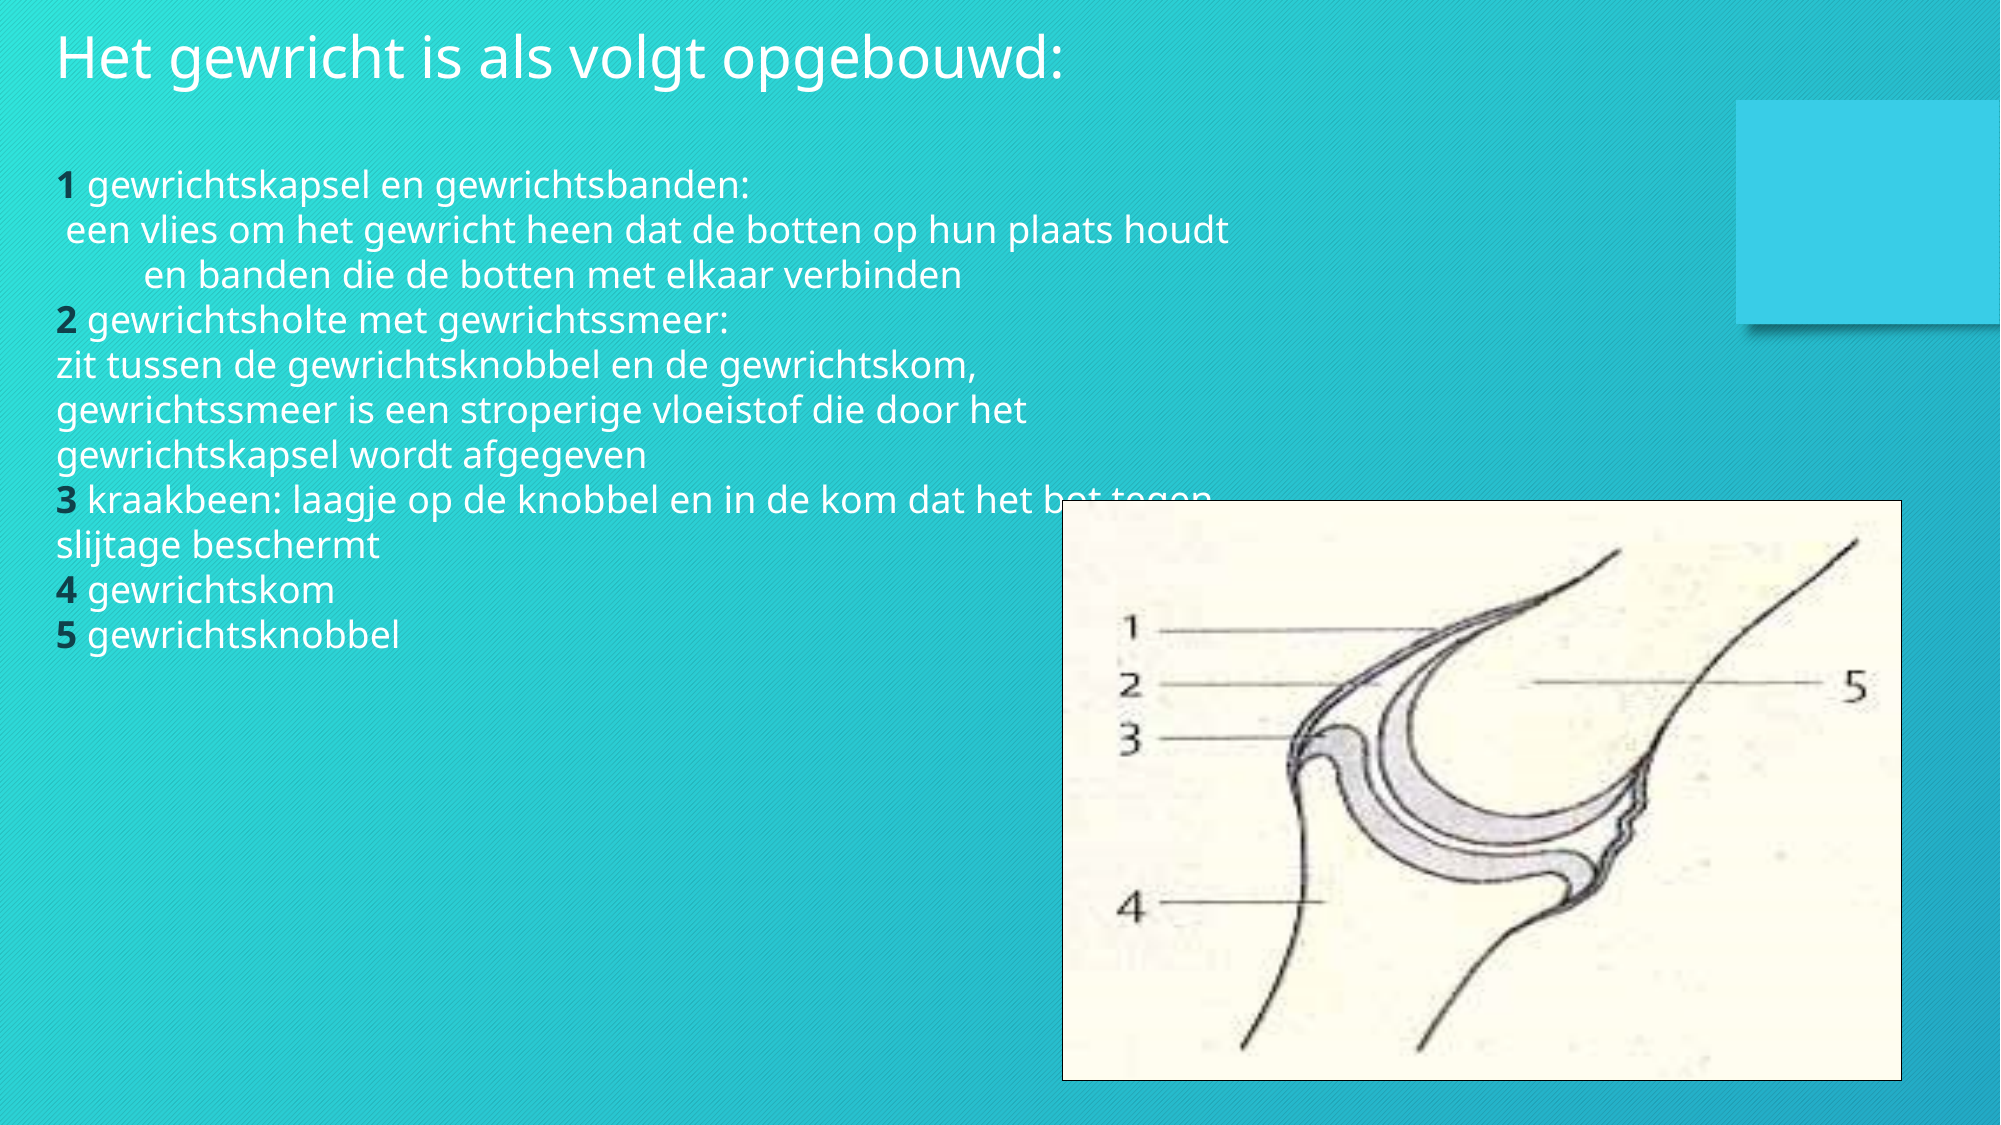

Het gewricht is als volgt opgebouwd:
1 gewrichtskapsel en gewrichtsbanden:
 een vlies om het gewricht heen dat de botten op hun plaats houdt en banden die de botten met elkaar verbinden
2 gewrichtsholte met gewrichtssmeer:
zit tussen de gewrichtsknobbel en de gewrichtskom, gewrichtssmeer is een stroperige vloeistof die door het gewrichtskapsel wordt afgegeven
3 kraakbeen: laagje op de knobbel en in de kom dat het bot tegen slijtage beschermt
4 gewrichtskom
5 gewrichtsknobbel